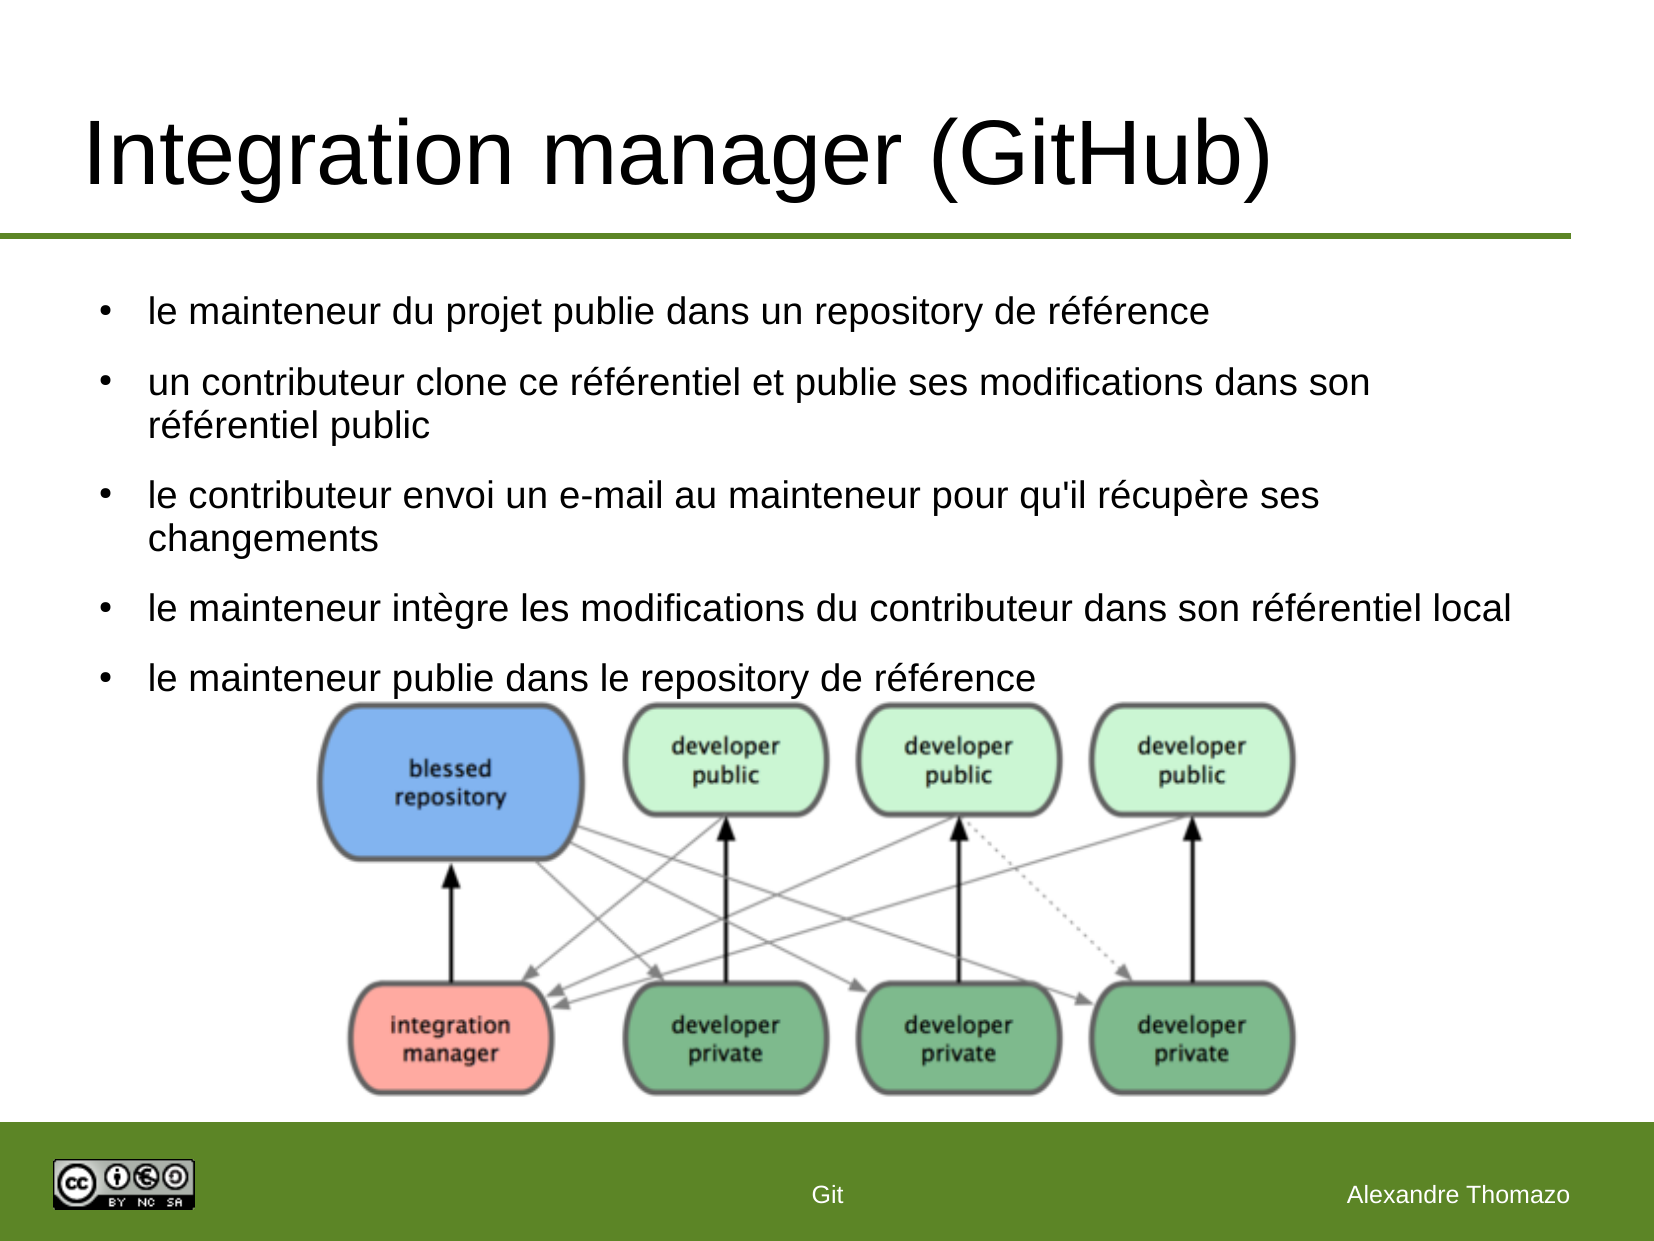

# Integration manager (GitHub)
le mainteneur du projet publie dans un repository de référence
un contributeur clone ce référentiel et publie ses modifications dans son référentiel public
le contributeur envoi un e-mail au mainteneur pour qu'il récupère ses changements
le mainteneur intègre les modifications du contributeur dans son référentiel local
le mainteneur publie dans le repository de référence
Git
40